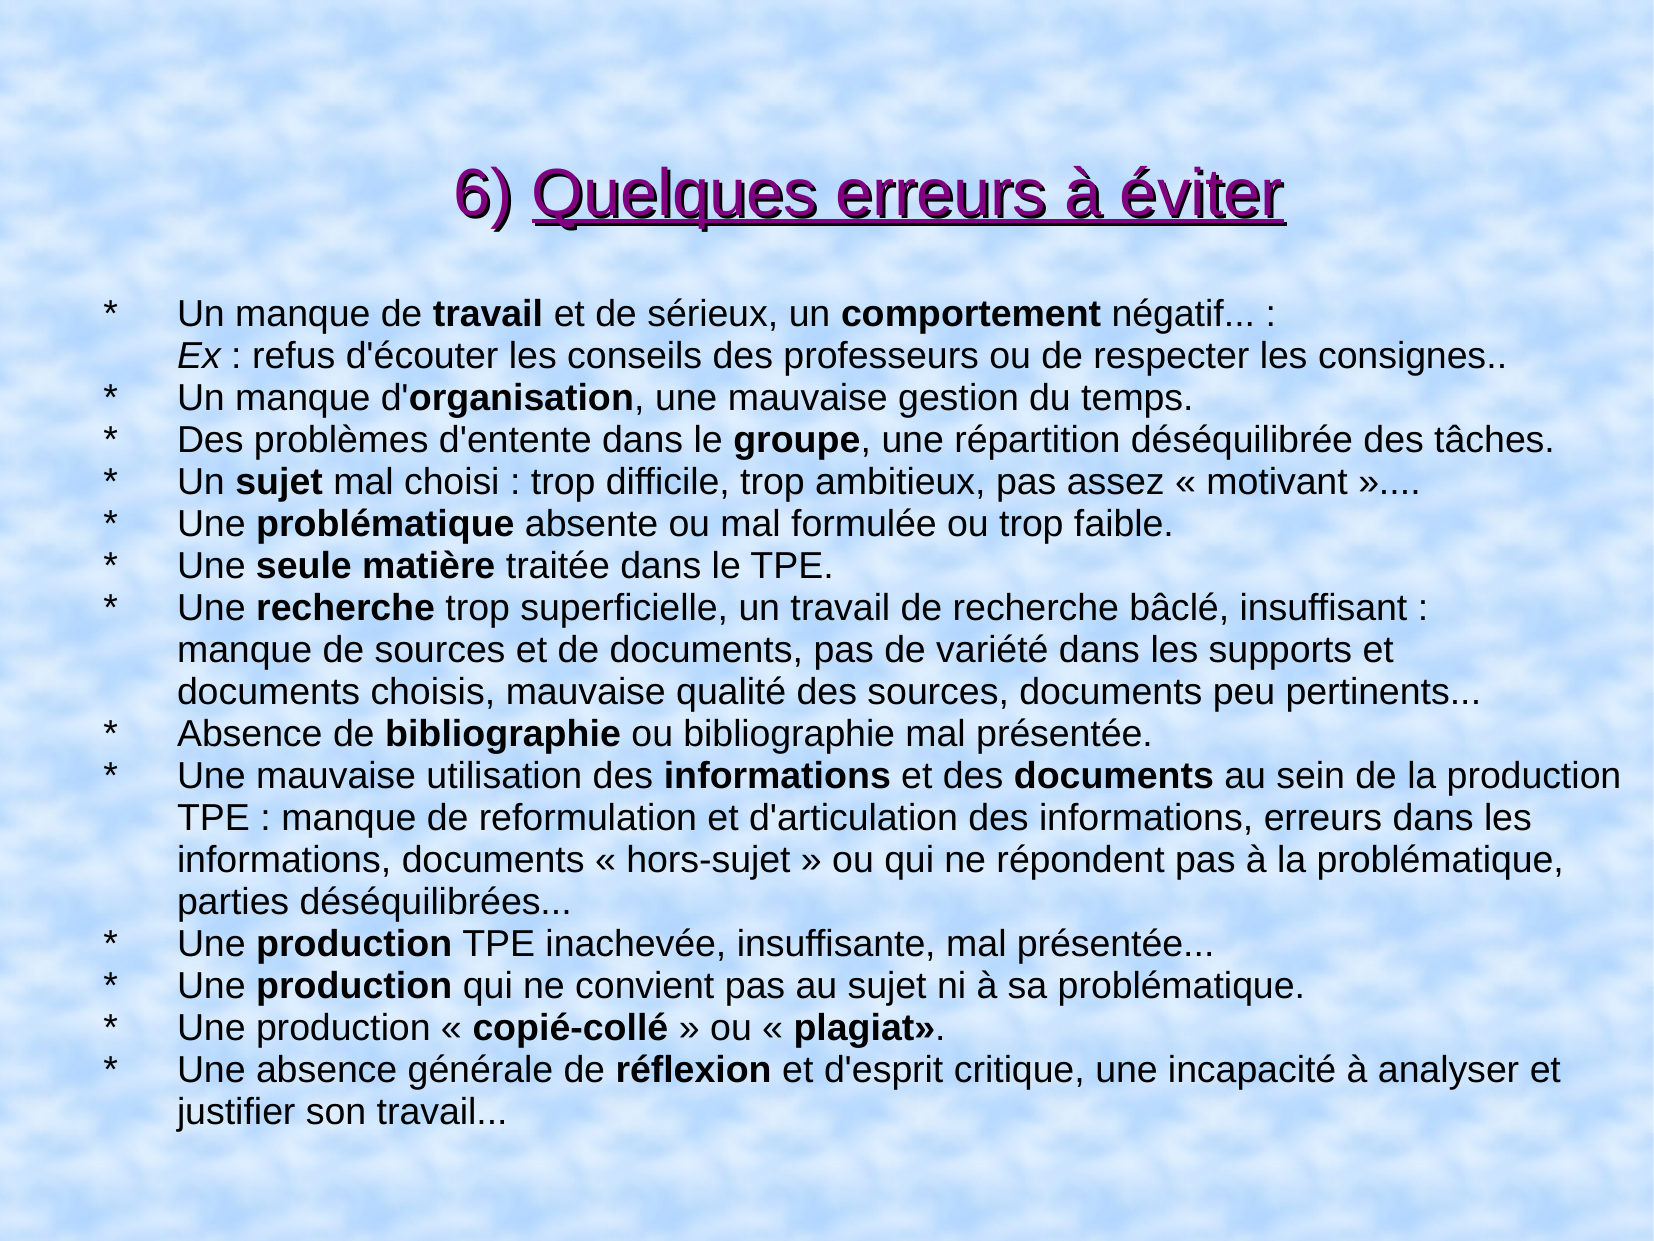

6) Quelques erreurs à éviter
*	Un manque de travail et de sérieux, un comportement négatif... :
	Ex : refus d'écouter les conseils des professeurs ou de respecter les consignes..
*	Un manque d'organisation, une mauvaise gestion du temps.
*	Des problèmes d'entente dans le groupe, une répartition déséquilibrée des tâches.
*	Un sujet mal choisi : trop difficile, trop ambitieux, pas assez « motivant »....
*	Une problématique absente ou mal formulée ou trop faible.
*	Une seule matière traitée dans le TPE.
*	Une recherche trop superficielle, un travail de recherche bâclé, insuffisant :
	manque de sources et de documents, pas de variété dans les supports et
	documents choisis, mauvaise qualité des sources, documents peu pertinents...
*	Absence de bibliographie ou bibliographie mal présentée.
*	Une mauvaise utilisation des informations et des documents au sein de la production
	TPE : manque de reformulation et d'articulation des informations, erreurs dans les
 	informations, documents « hors-sujet » ou qui ne répondent pas à la problématique,
	parties déséquilibrées...
*	Une production TPE inachevée, insuffisante, mal présentée...
*	Une production qui ne convient pas au sujet ni à sa problématique.
*	Une production « copié-collé » ou « plagiat».
*	Une absence générale de réflexion et d'esprit critique, une incapacité à analyser et
	justifier son travail...